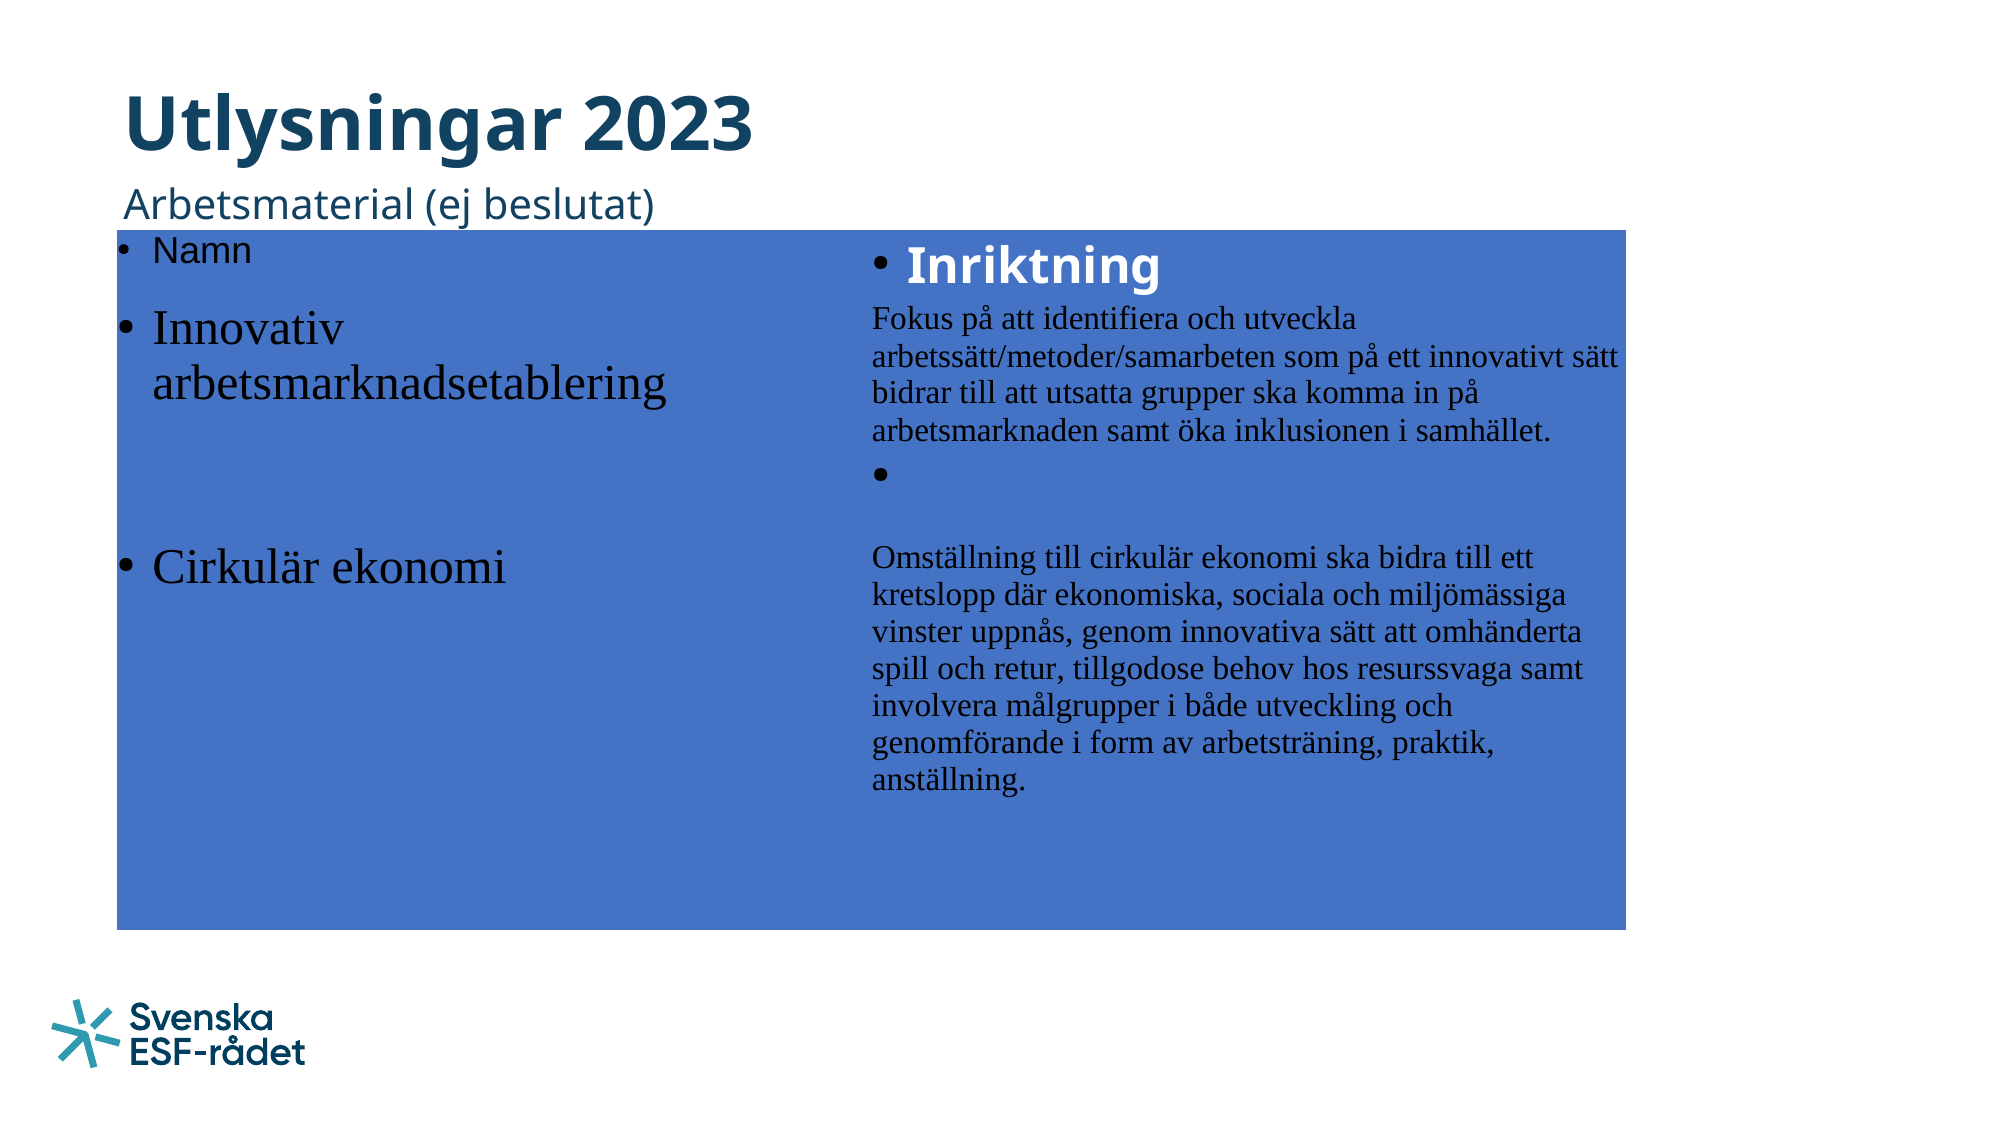

# Utlysningar 2023
Arbetsmaterial (ej beslutat)
| Namn | Inriktning |
| --- | --- |
| Innovativ arbetsmarknadsetablering | Fokus på att identifiera och utveckla arbetssätt/metoder/samarbeten som på ett innovativt sätt bidrar till att utsatta grupper ska komma in på arbetsmarknaden samt öka inklusionen i samhället. |
| Cirkulär ekonomi | Omställning till cirkulär ekonomi ska bidra till ett kretslopp där ekonomiska, sociala och miljömässiga vinster uppnås, genom innovativa sätt att omhänderta spill och retur, tillgodose behov hos resurssvaga samt involvera målgrupper i både utveckling och genomförande i form av arbetsträning, praktik, anställning. |